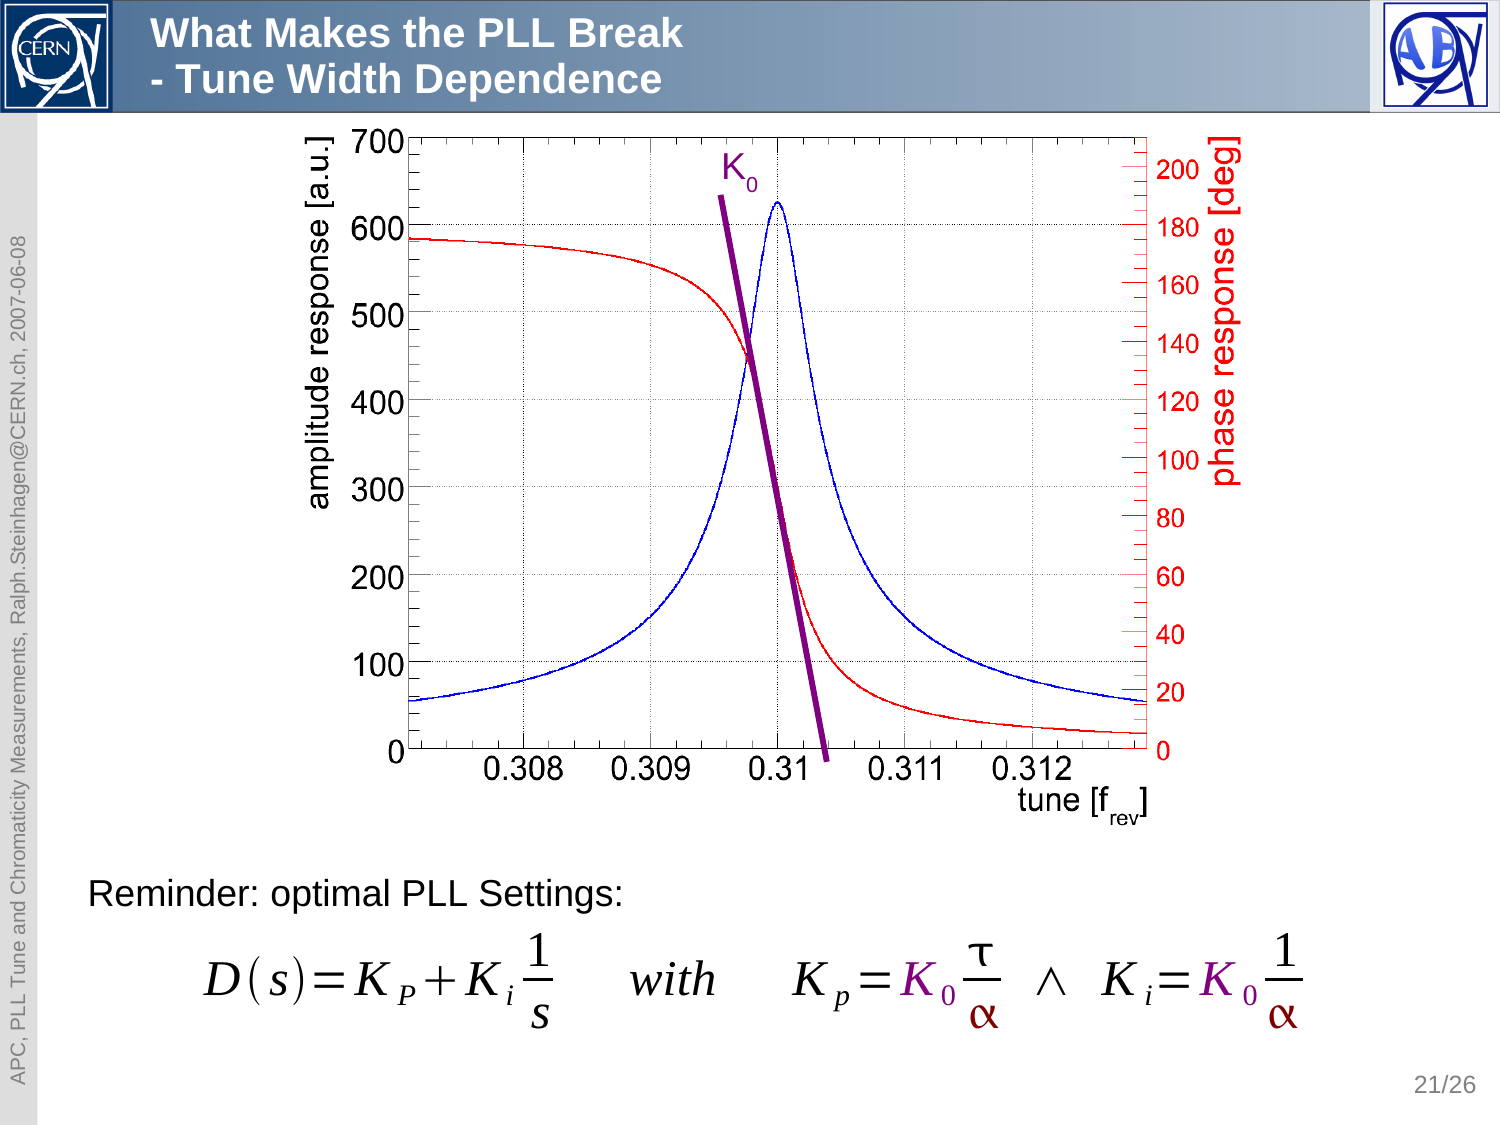

# What Makes the PLL Break - Tune Width Dependence
K0
Reminder: optimal PLL Settings: